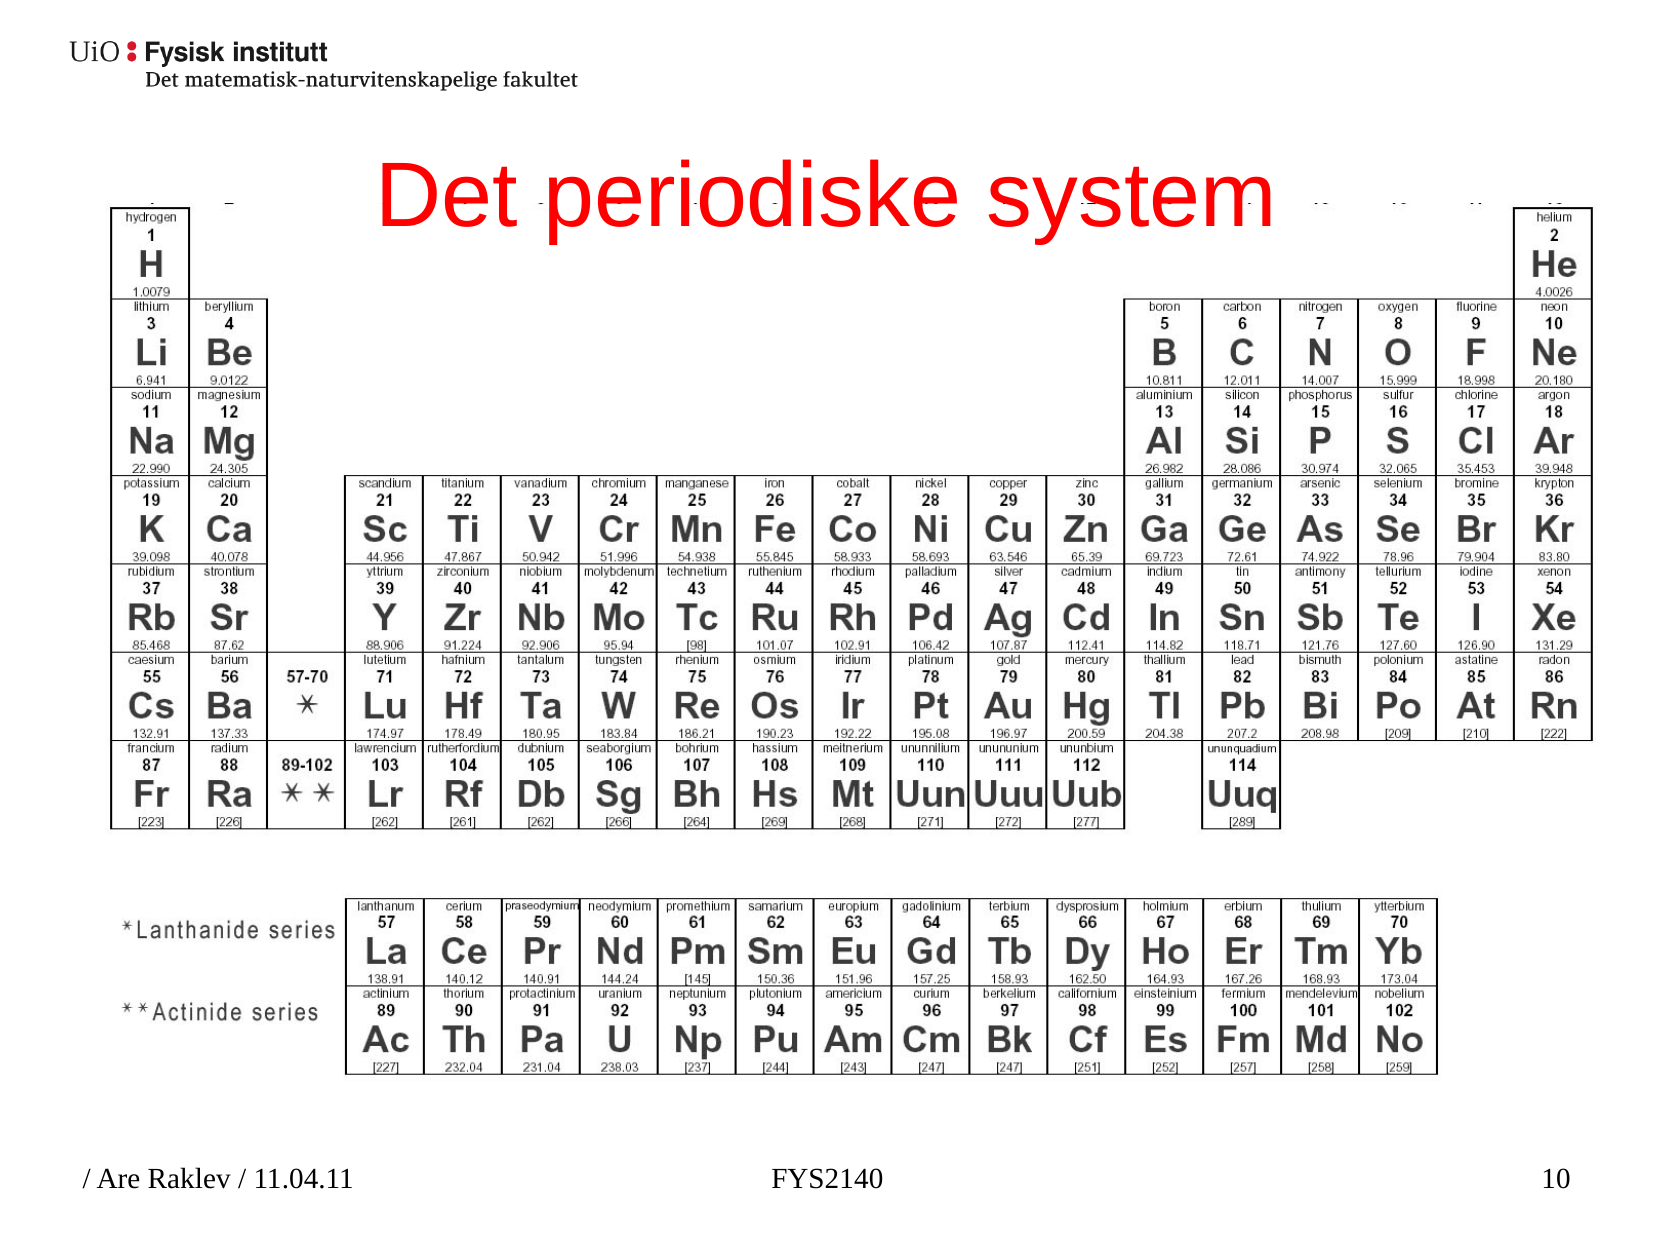

# Det periodiske system
/ Are Raklev / 11.04.11
FYS2140
10